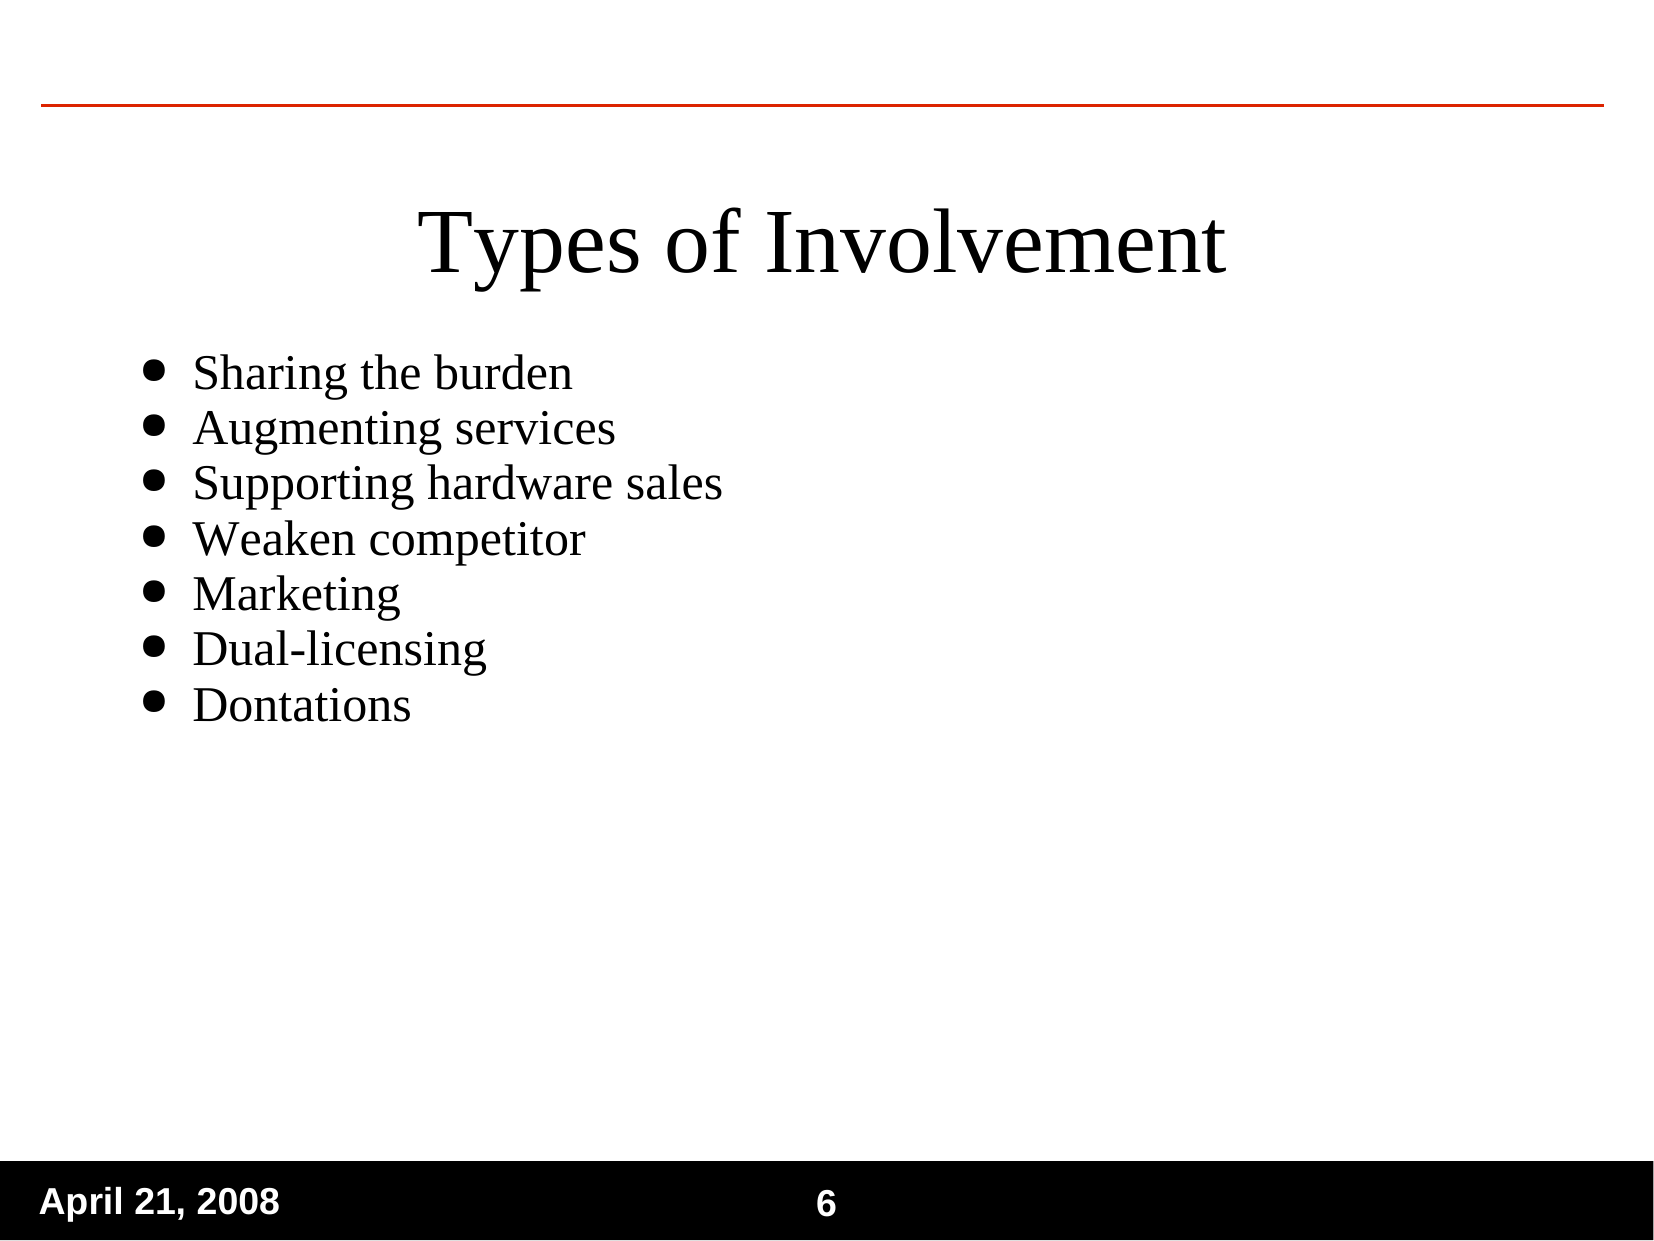

# Types of Involvement
Sharing the burden
Augmenting services
Supporting hardware sales
Weaken competitor
Marketing
Dual-licensing
Dontations